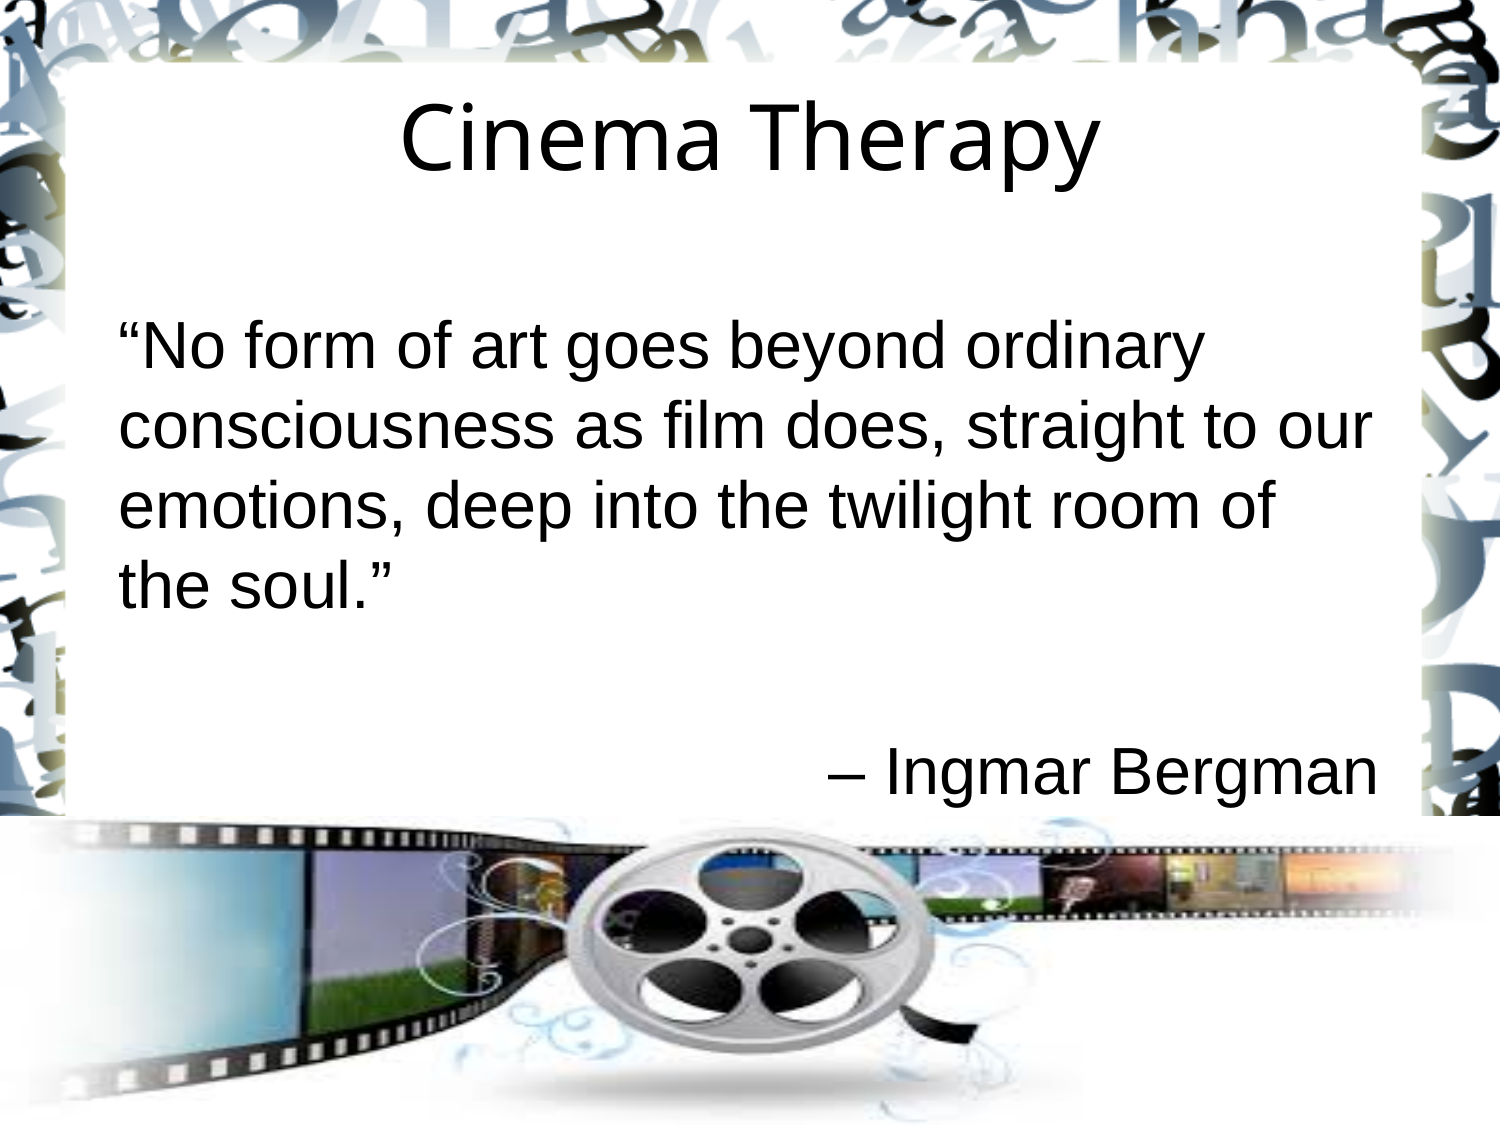

# Cinema Therapy
“No form of art goes beyond ordinary consciousness as film does, straight to our emotions, deep into the twilight room of the soul.”
– Ingmar Bergman